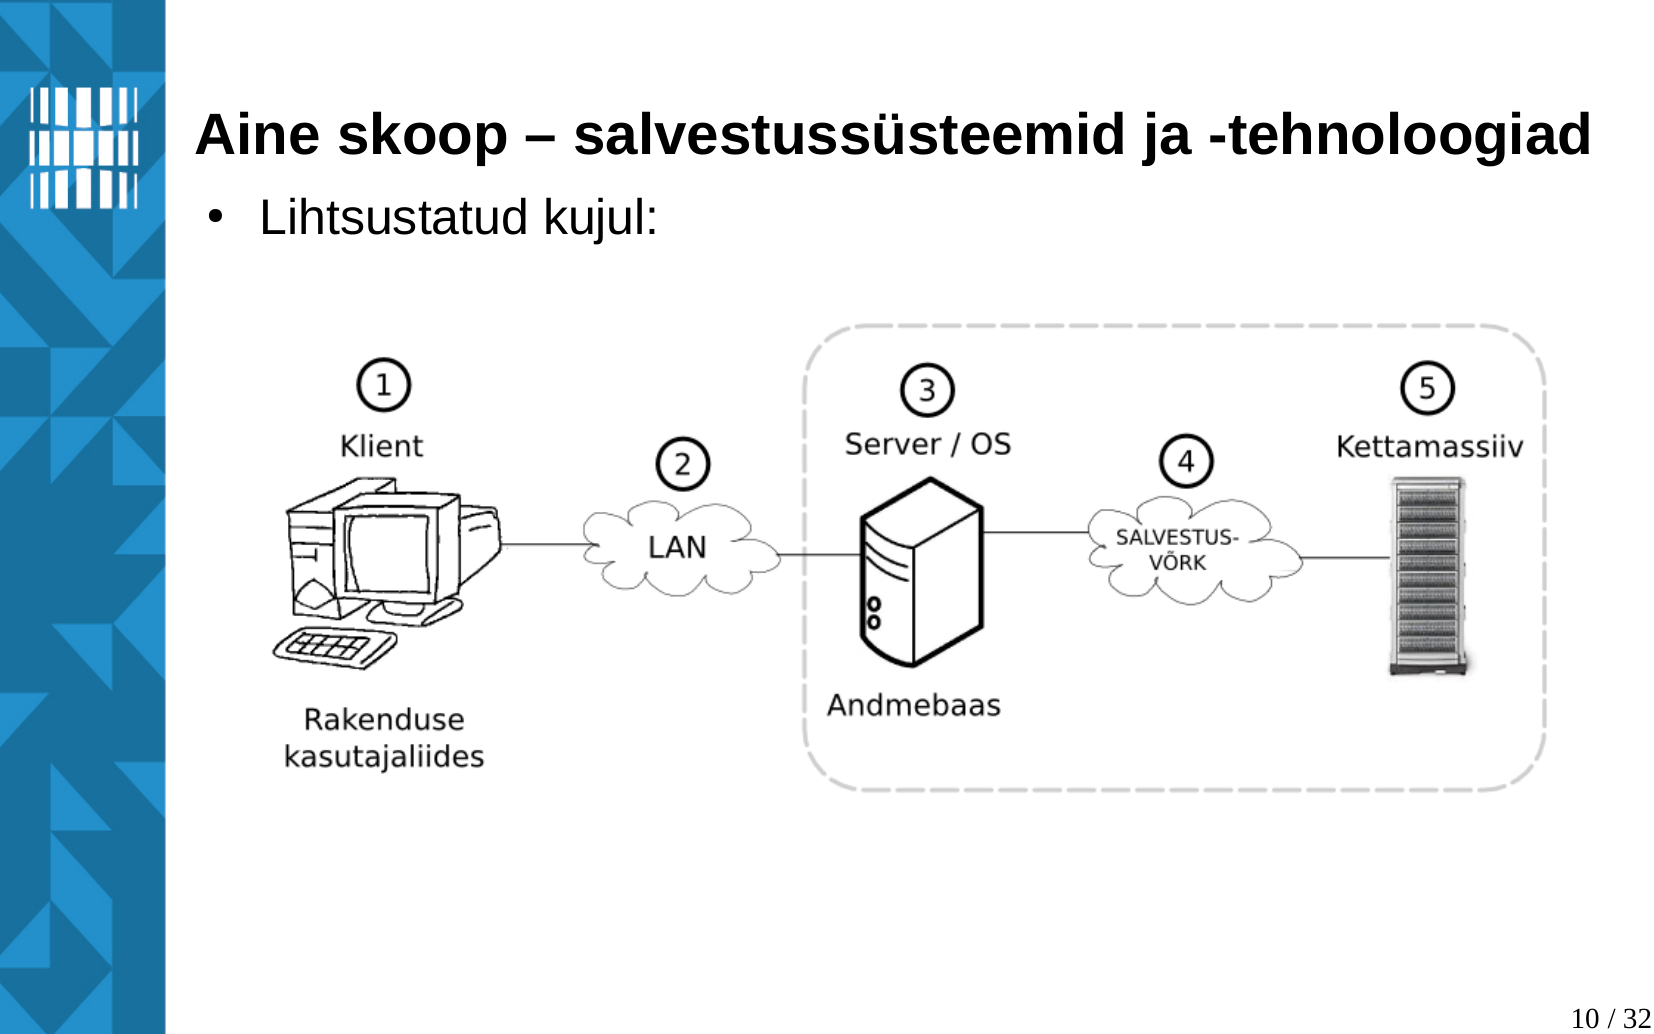

# Aine skoop – salvestussüsteemid ja -tehnoloogiad
Lihtsustatud kujul: